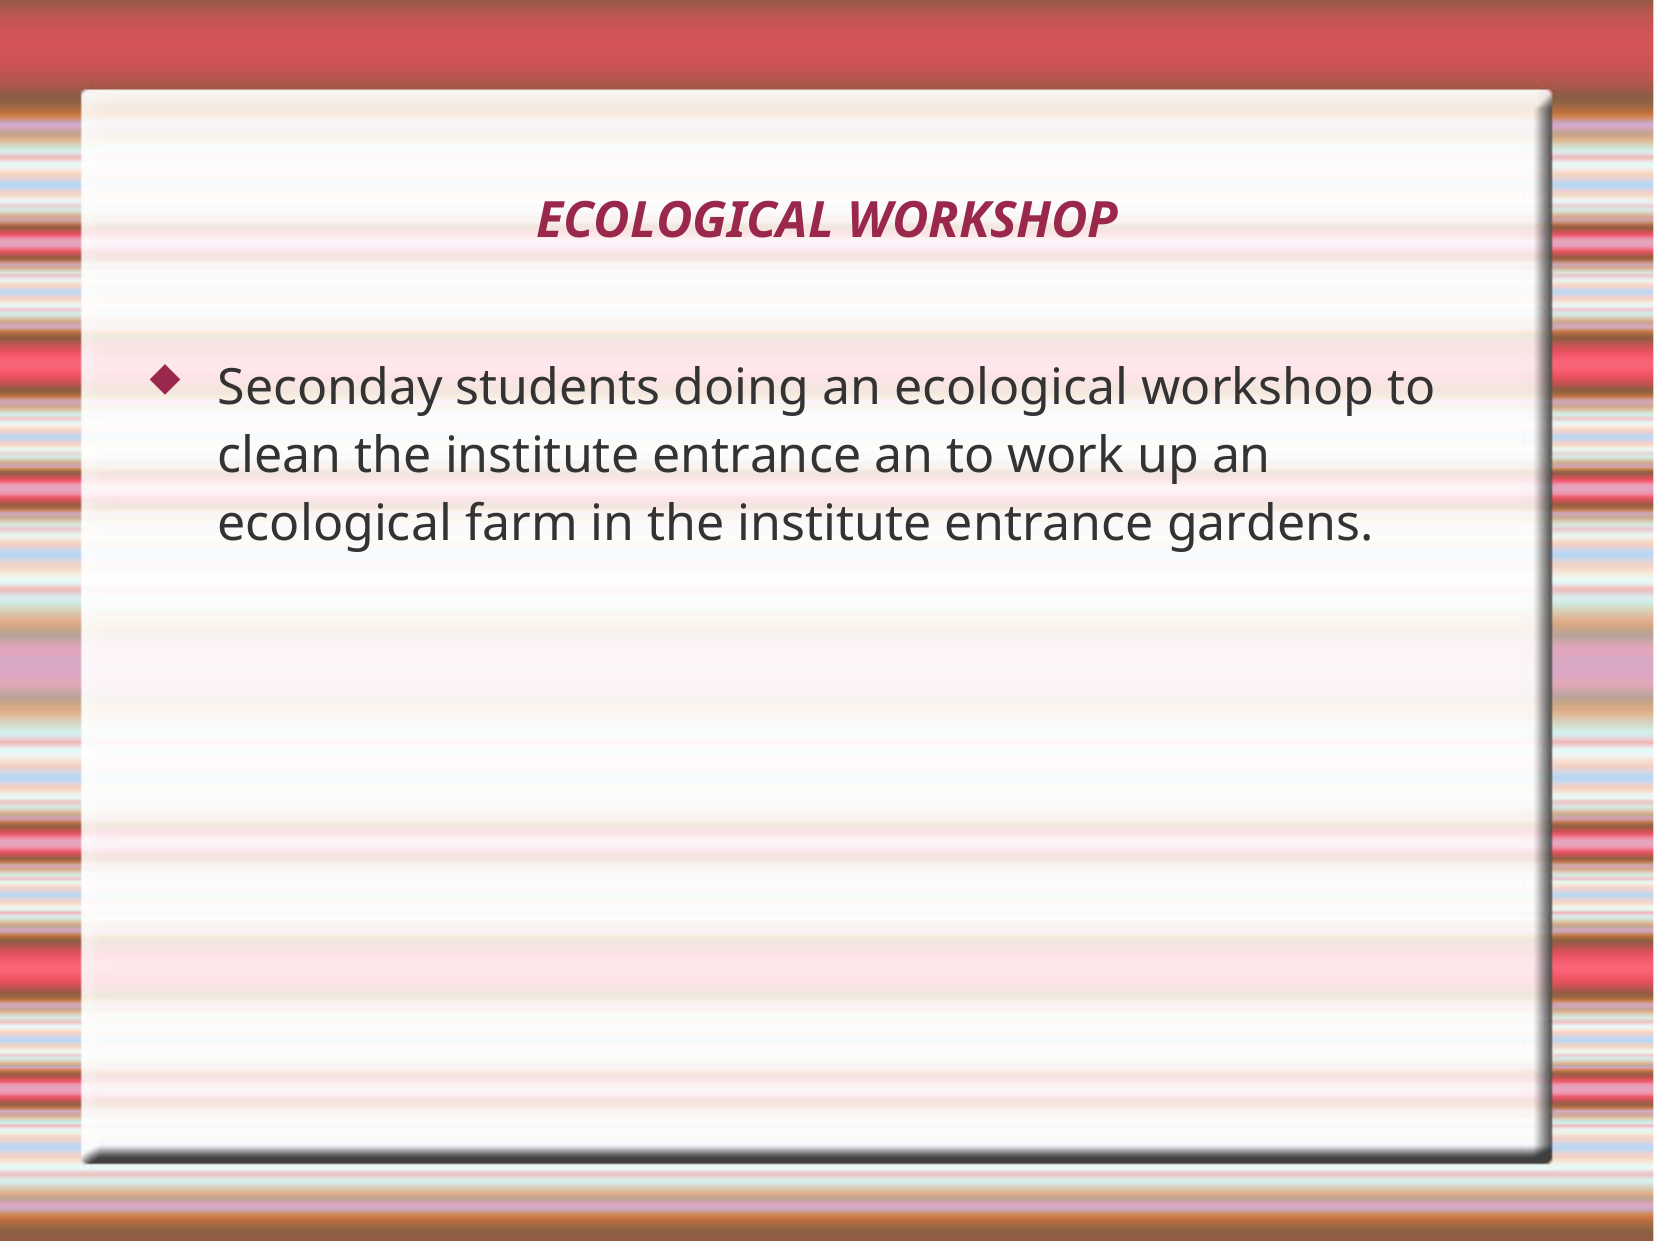

# ECOLOGICAL WORKSHOP
Seconday students doing an ecological workshop to clean the institute entrance an to work up an ecological farm in the institute entrance gardens.